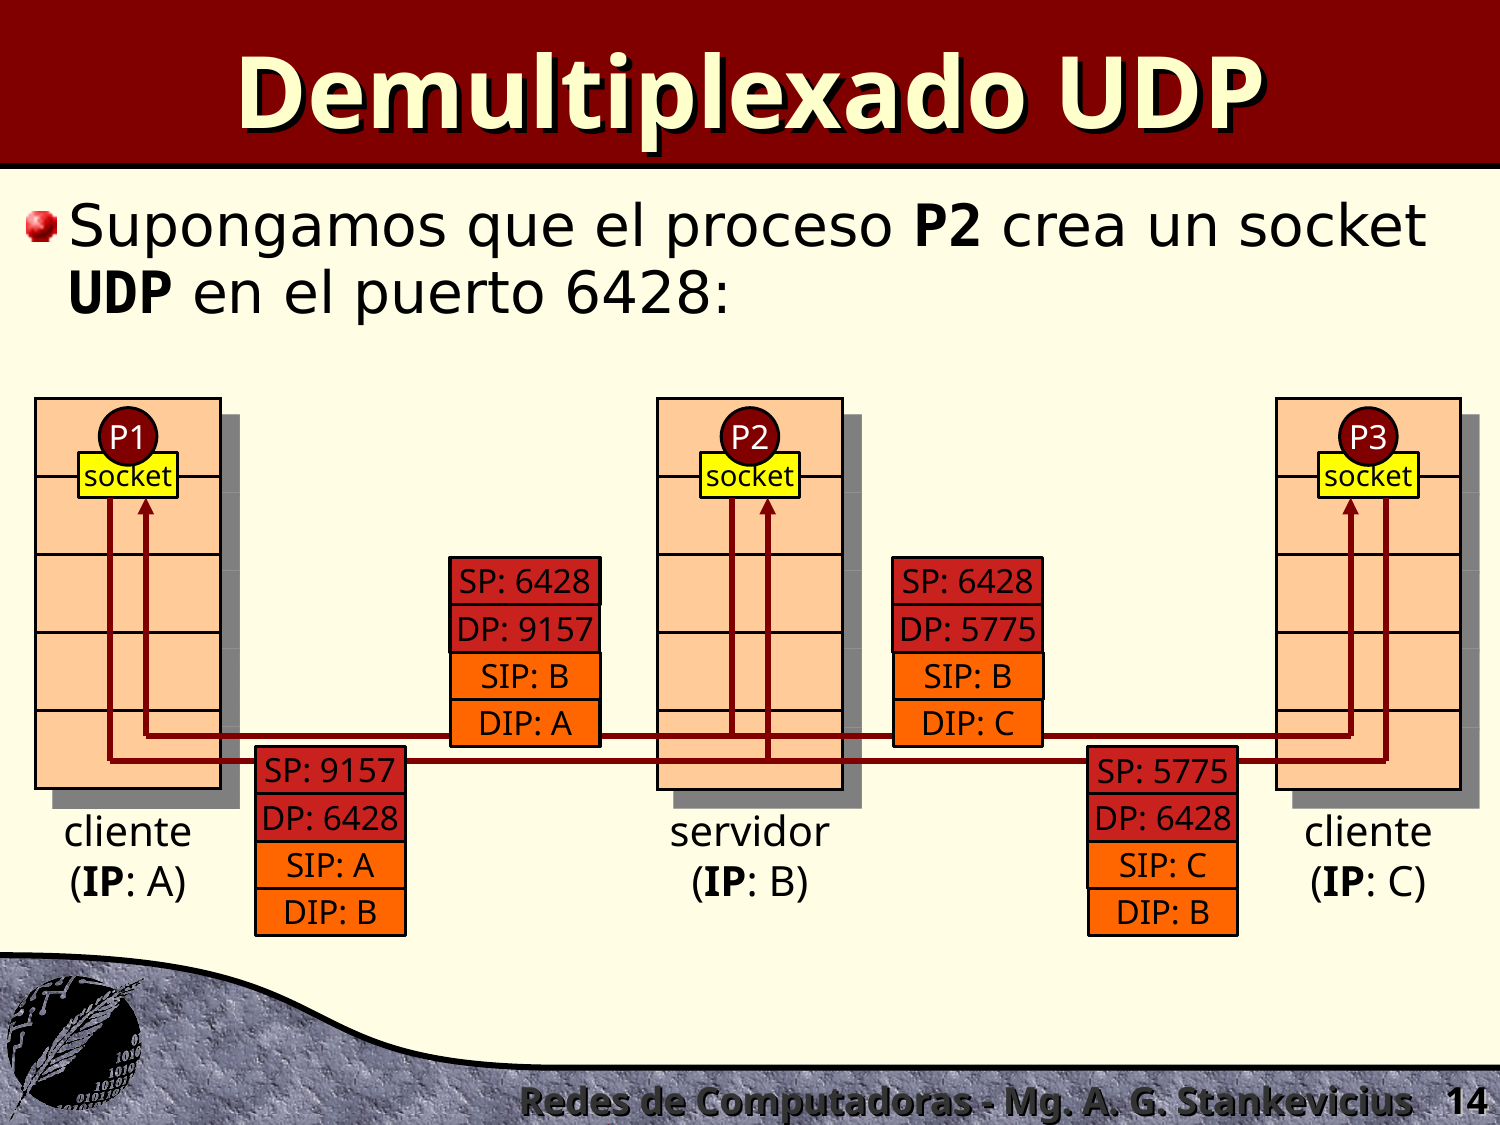

# Demultiplexado UDP
Supongamos que el proceso P2 crea un socket UDP en el puerto 6428:
P1
P2
P3
socket
socket
socket
SP: 6428
DP: 9157
SIP: B
DIP: A
SP: 6428
DP: 5775
SIP: B
DIP: C
SP: 9157
DP: 6428
SIP: A
DIP: B
SP: 5775
DP: 6428
SIP: C
DIP: B
cliente
(IP: A)
servidor
(IP: B)
cliente
(IP: C)
14